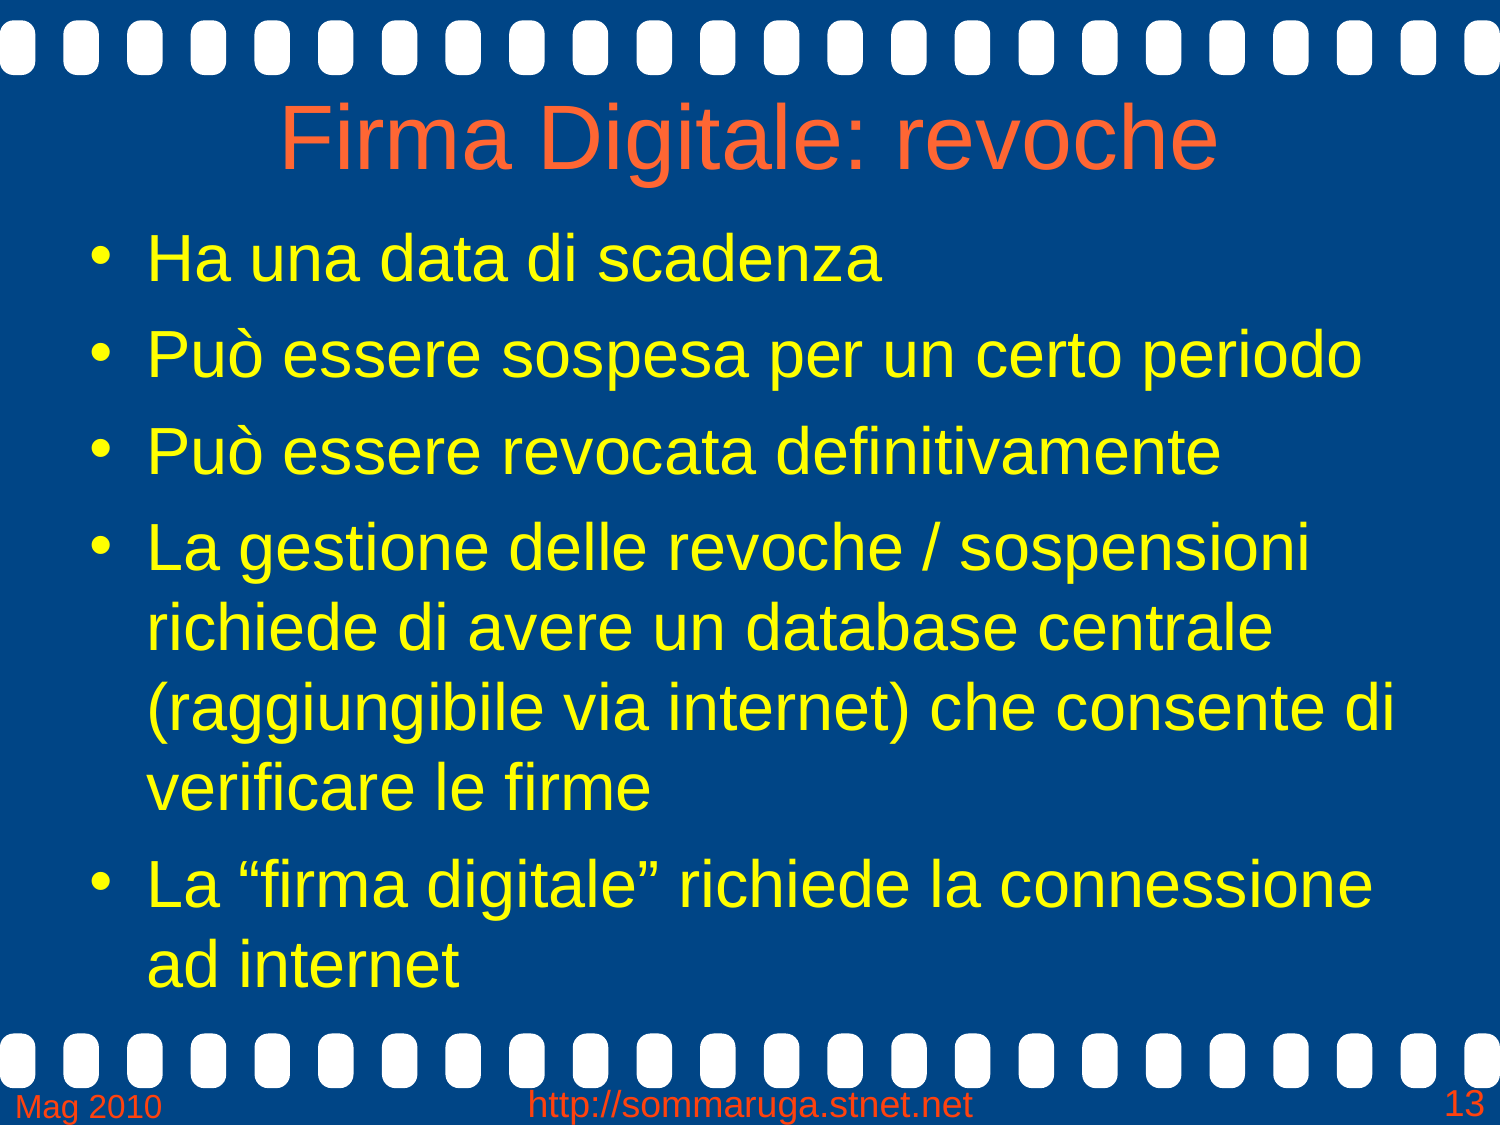

# Firma Digitale: revoche
Ha una data di scadenza
Può essere sospesa per un certo periodo
Può essere revocata definitivamente
La gestione delle revoche / sospensioni richiede di avere un database centrale (raggiungibile via internet) che consente di verificare le firme
La “firma digitale” richiede la connessione ad internet